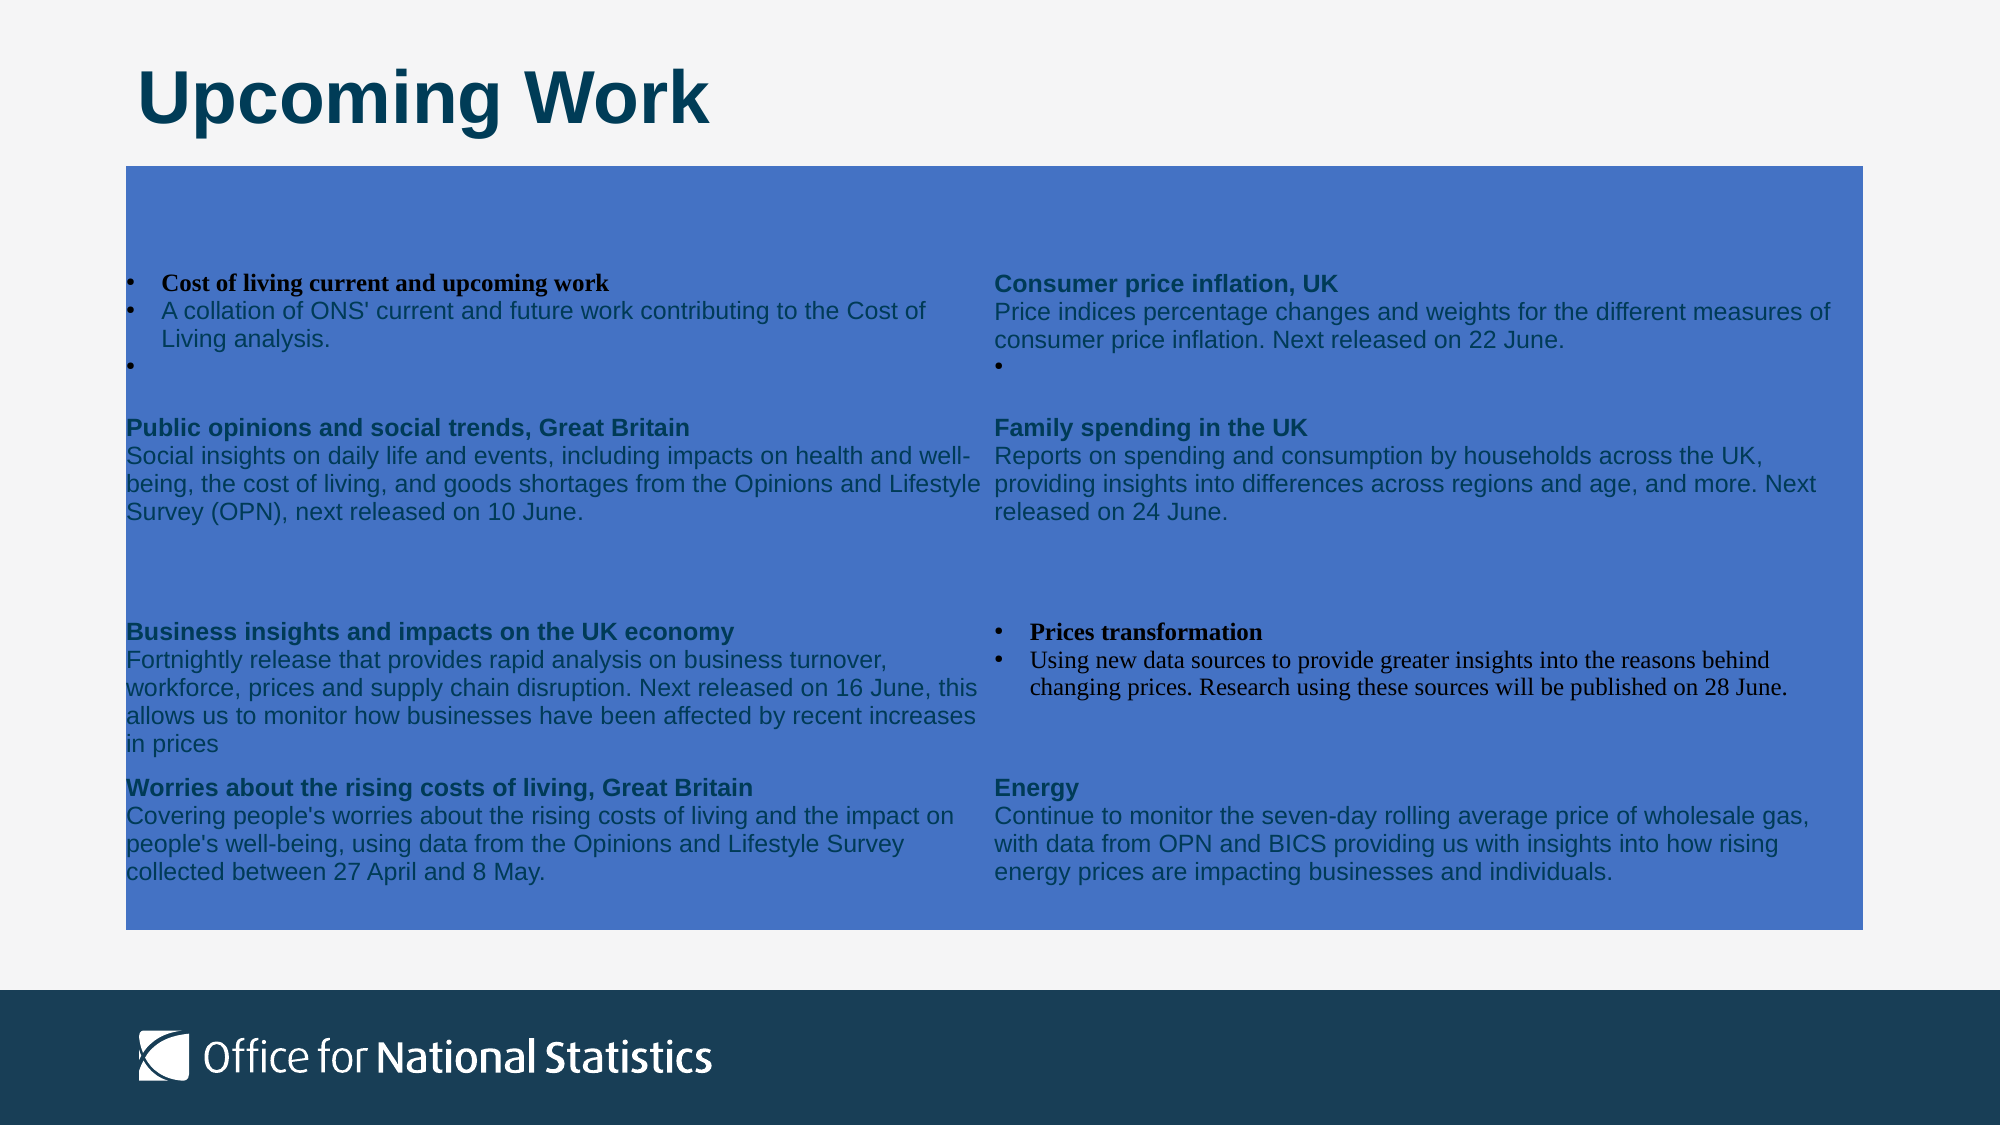

# Upcoming Work
| | |
| --- | --- |
| Cost of living current and upcoming work A collation of ONS' current and future work contributing to the Cost of Living analysis. | Consumer price inflation, UK Price indices percentage changes and weights for the different measures of consumer price inflation. Next released on 22 June. |
| Public opinions and social trends, Great Britain Social insights on daily life and events, including impacts on health and well-being, the cost of living, and goods shortages from the Opinions and Lifestyle Survey (OPN), next released on 10 June. | Family spending in the UK Reports on spending and consumption by households across the UK, providing insights into differences across regions and age, and more. Next released on 24 June. |
| Business insights and impacts on the UK economy Fortnightly release that provides rapid analysis on business turnover, workforce, prices and supply chain disruption. Next released on 16 June, this allows us to monitor how businesses have been affected by recent increases in prices | Prices transformation Using new data sources to provide greater insights into the reasons behind changing prices. Research using these sources will be published on 28 June. |
| Worries about the rising costs of living, Great Britain Covering people's worries about the rising costs of living and the impact on people's well-being, using data from the Opinions and Lifestyle Survey collected between 27 April and 8 May. | Energy Continue to monitor the seven-day rolling average price of wholesale gas, with data from OPN and BICS providing us with insights into how rising energy prices are impacting businesses and individuals. |